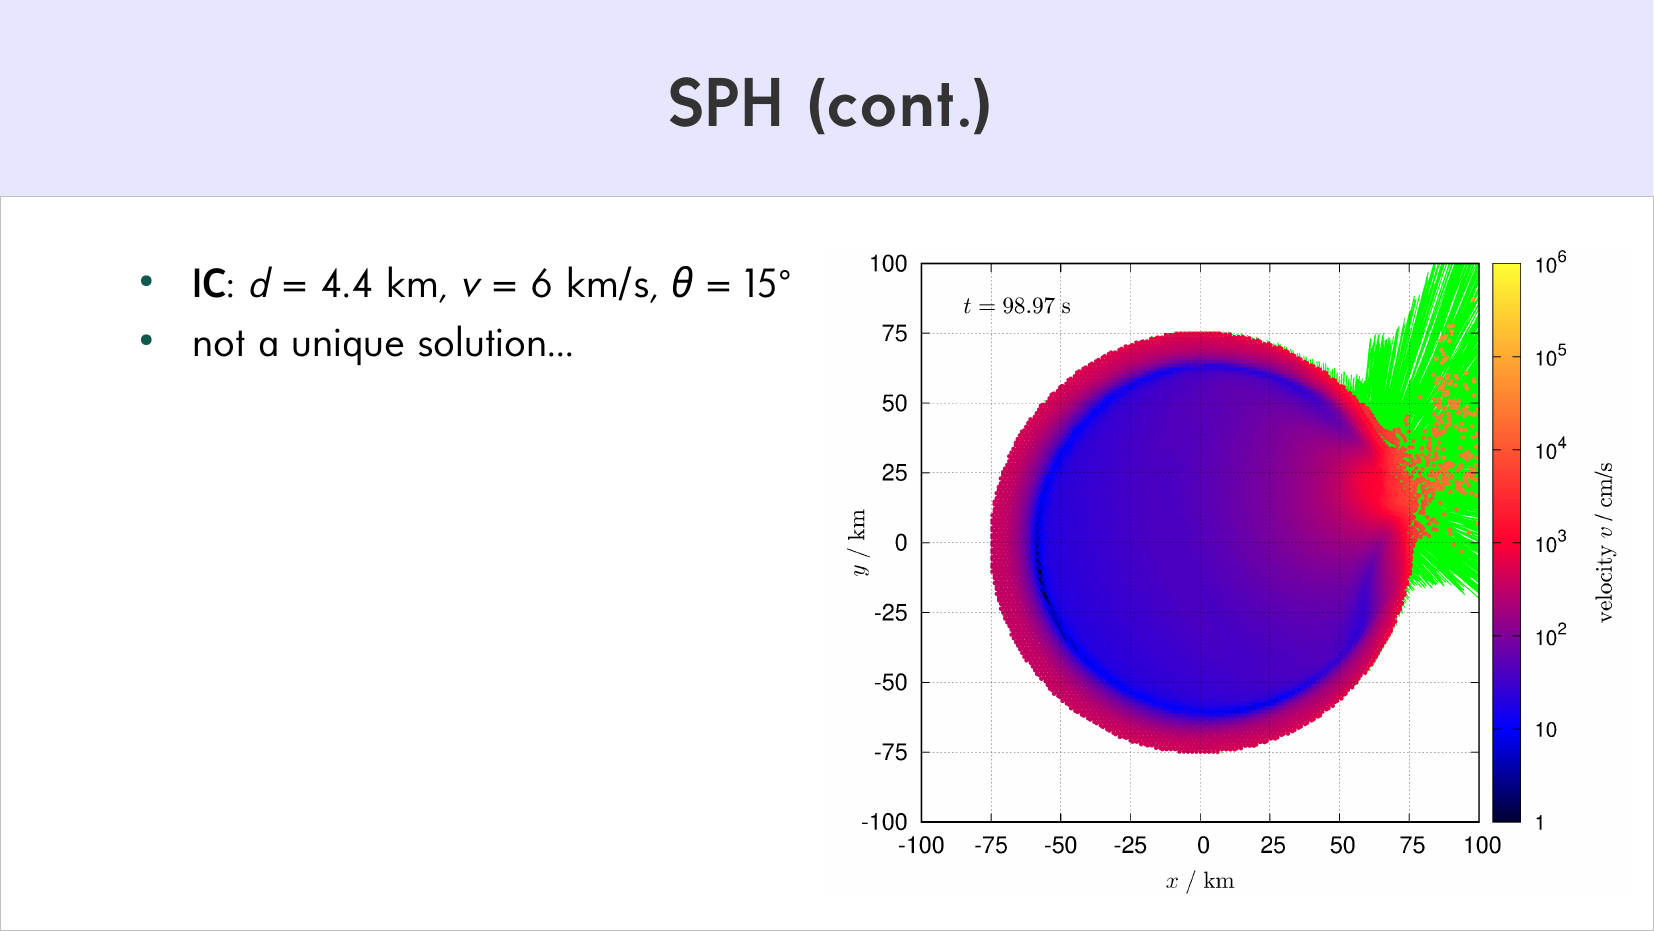

# SPH (cont.)
IC: d = 4.4 km, v = 6 km/s, θ = 15°
not a unique solution...